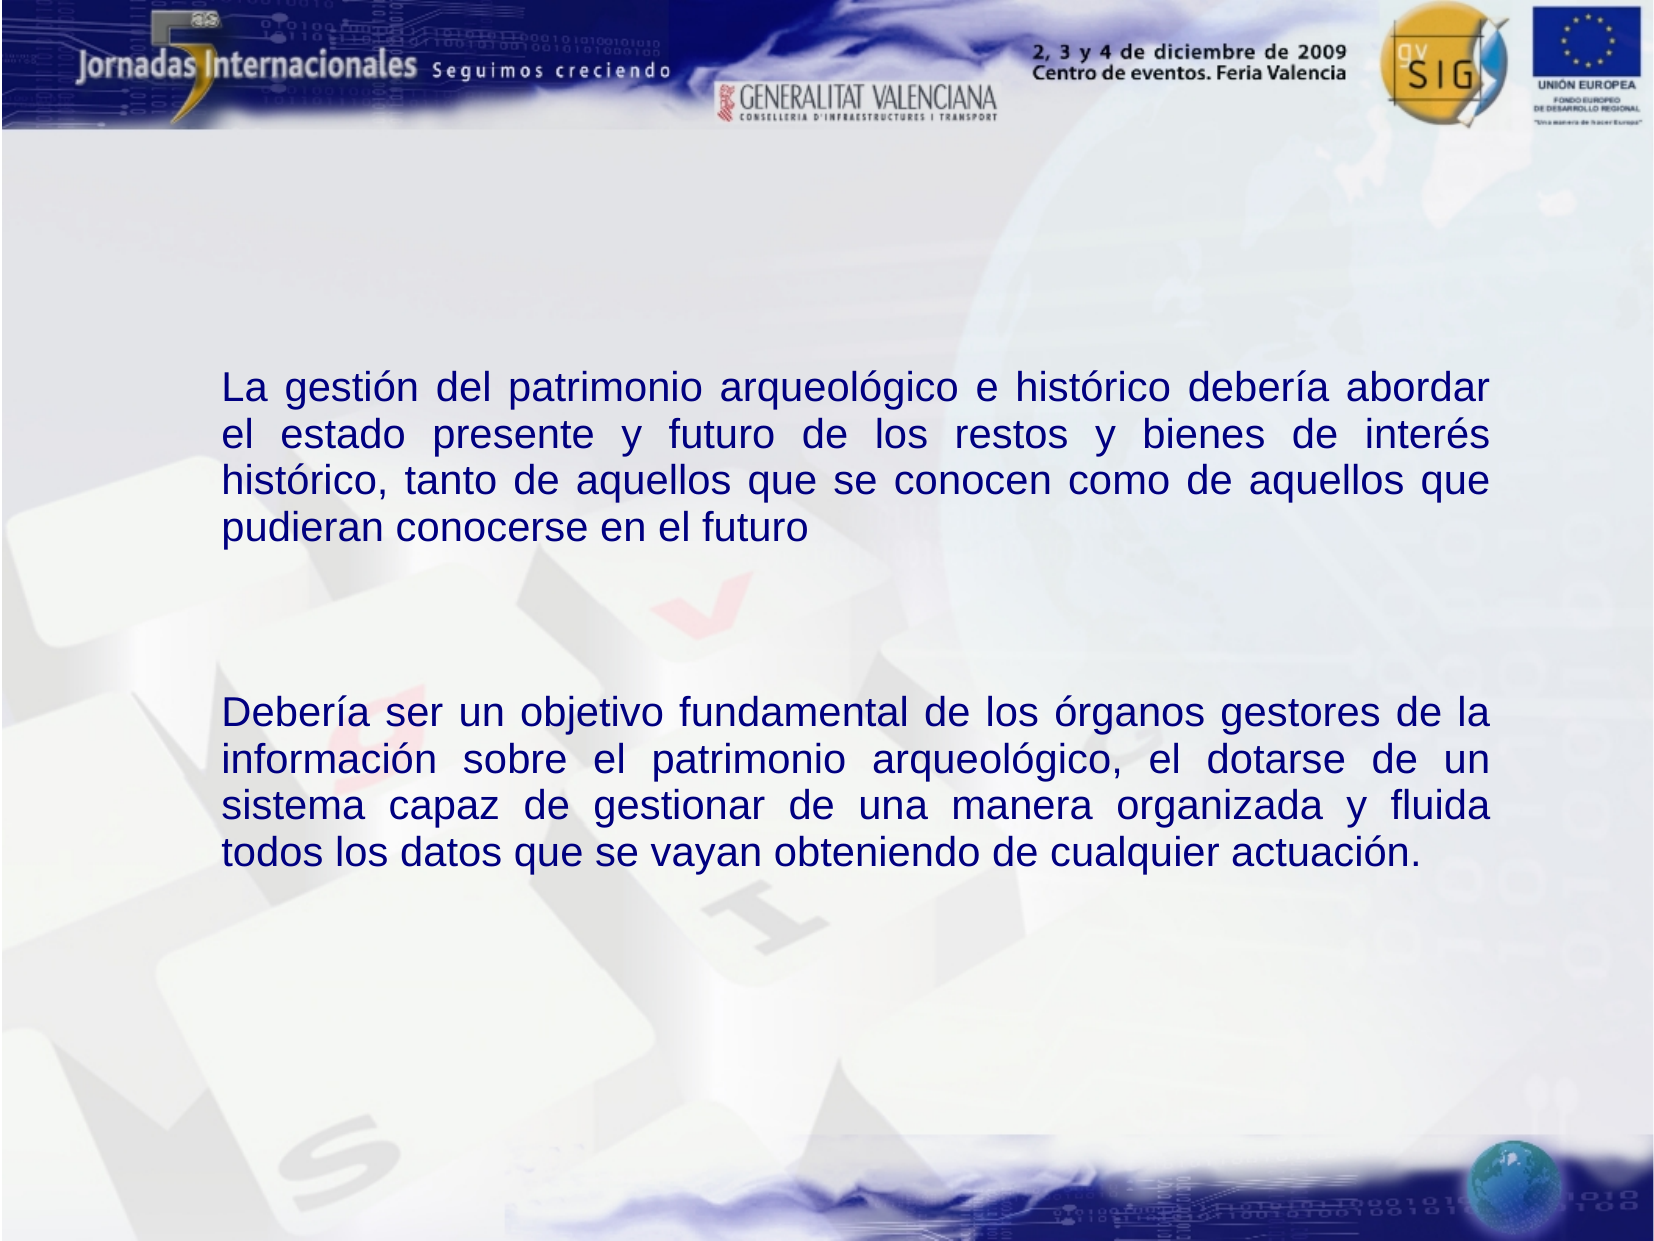

La gestión del patrimonio arqueológico e histórico debería abordar el estado presente y futuro de los restos y bienes de interés histórico, tanto de aquellos que se conocen como de aquellos que pudieran conocerse en el futuro
Debería ser un objetivo fundamental de los órganos gestores de la información sobre el patrimonio arqueológico, el dotarse de un sistema capaz de gestionar de una manera organizada y fluida todos los datos que se vayan obteniendo de cualquier actuación.